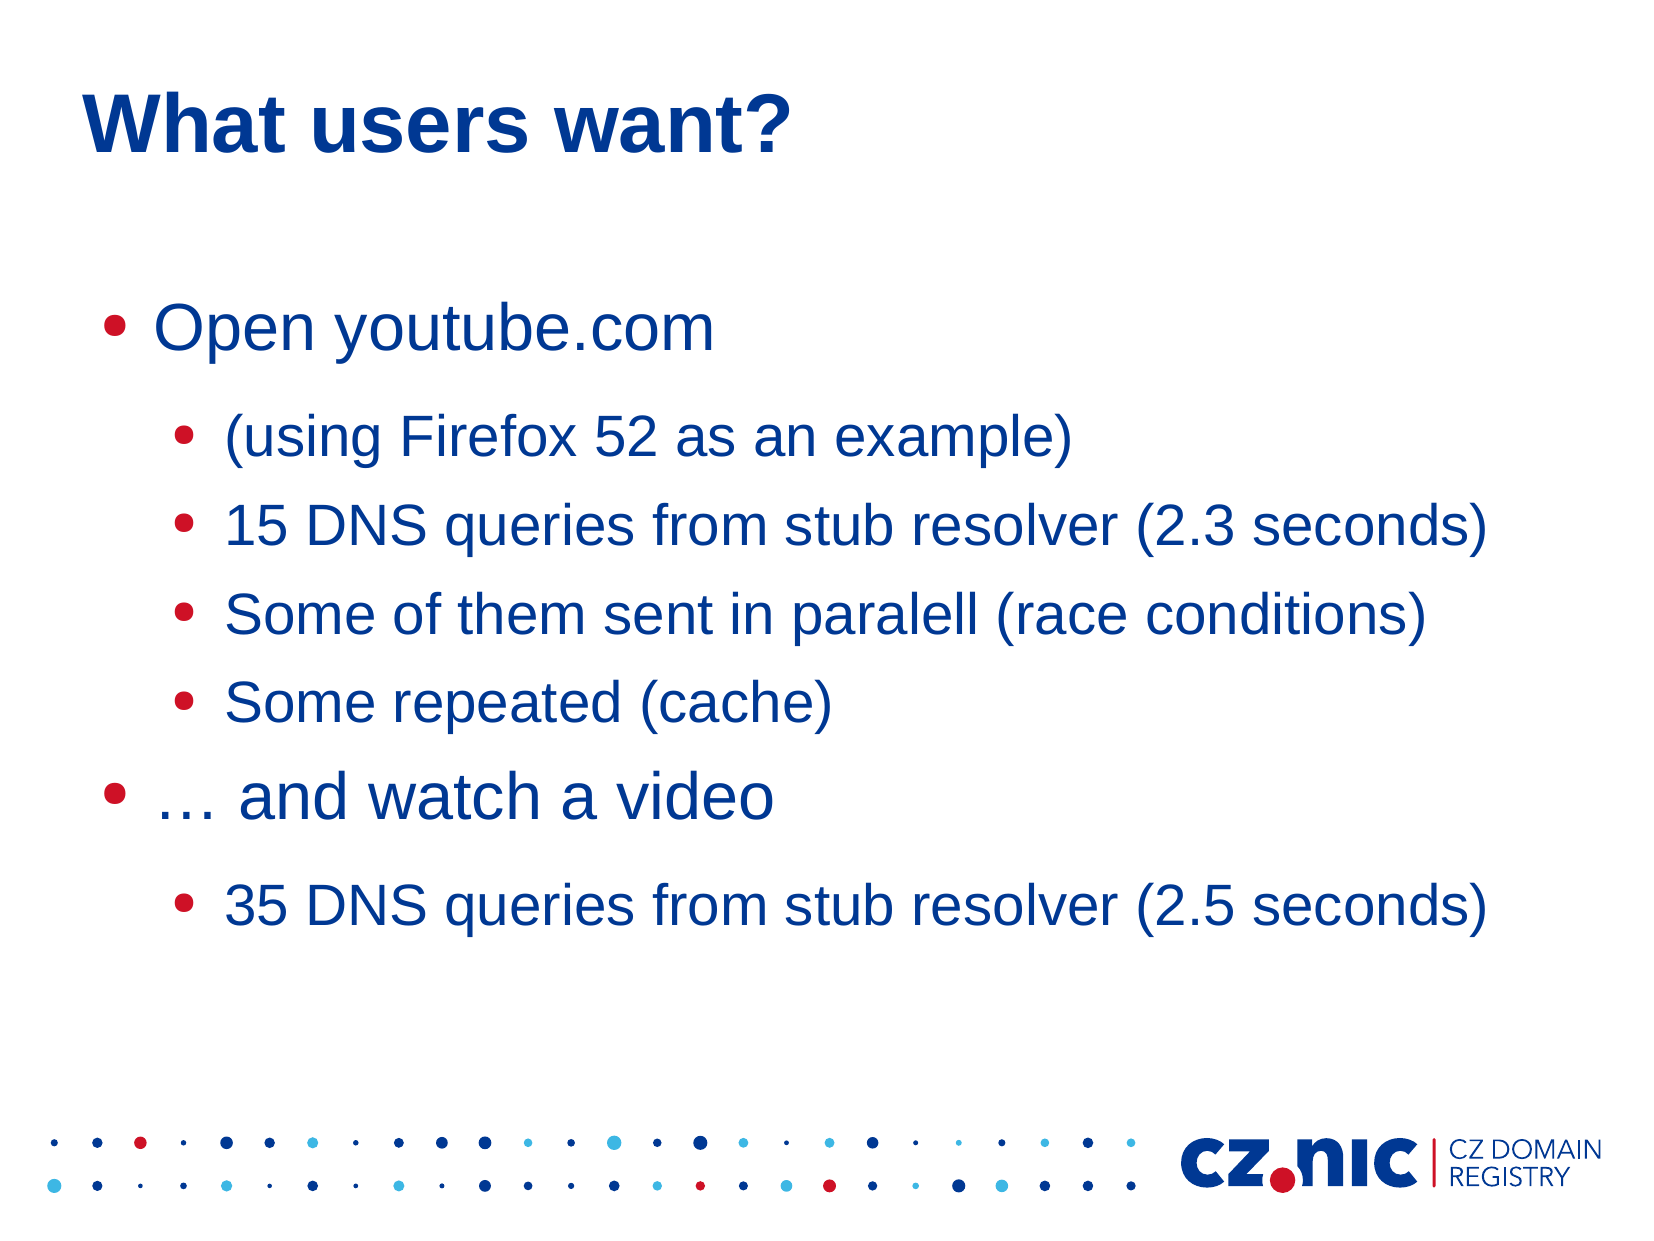

# What users want?
Open youtube.com
(using Firefox 52 as an example)
15 DNS queries from stub resolver (2.3 seconds)
Some of them sent in paralell (race conditions)
Some repeated (cache)
… and watch a video
35 DNS queries from stub resolver (2.5 seconds)